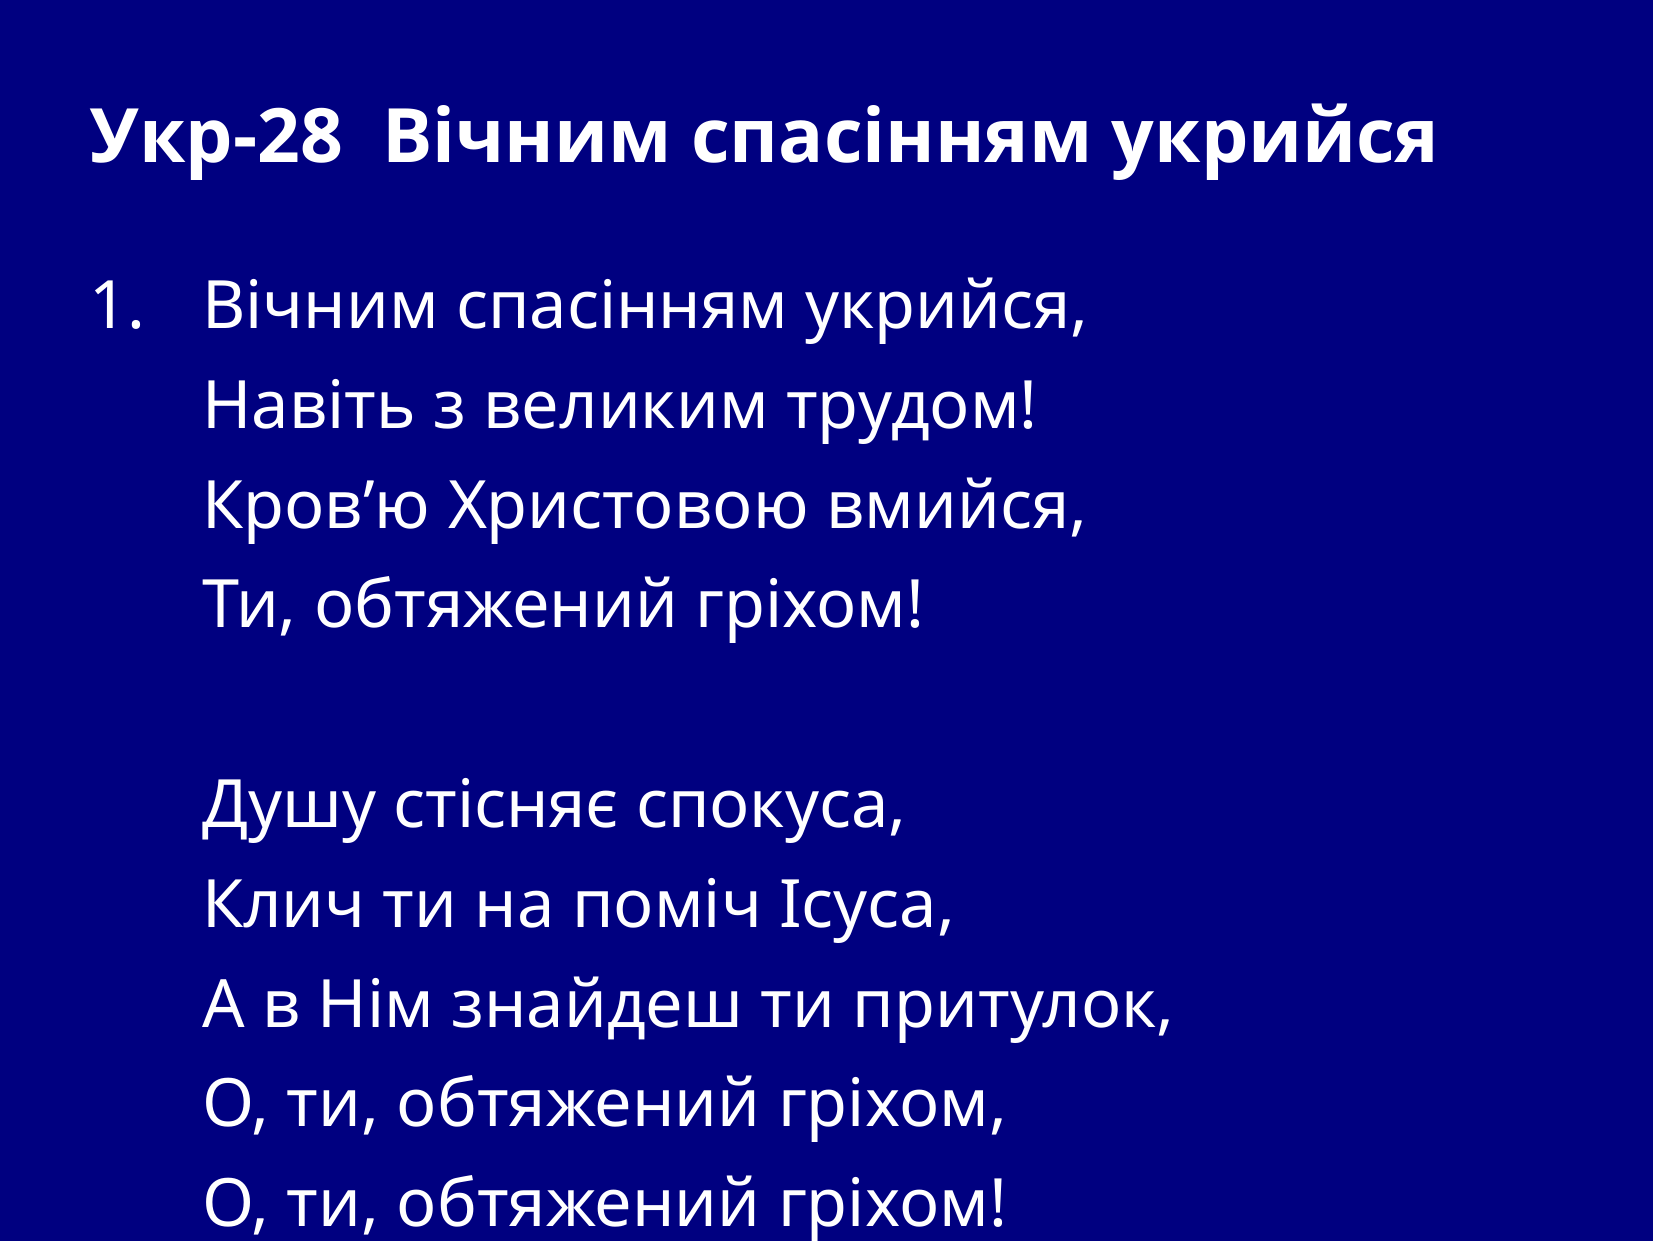

Укр-28 Вічним спасінням укрийся
1.	Вічним спасінням укрийся,
	Навіть з великим трудом!
	Кров’ю Христовою вмийся,
	Ти, обтяжений гріхом!
	Душу стісняє спокуса,
	Клич ти на поміч Ісуса,
	А в Нім знайдеш ти притулок,
	О, ти, обтяжений гріхом,
	О, ти, обтяжений гріхом!